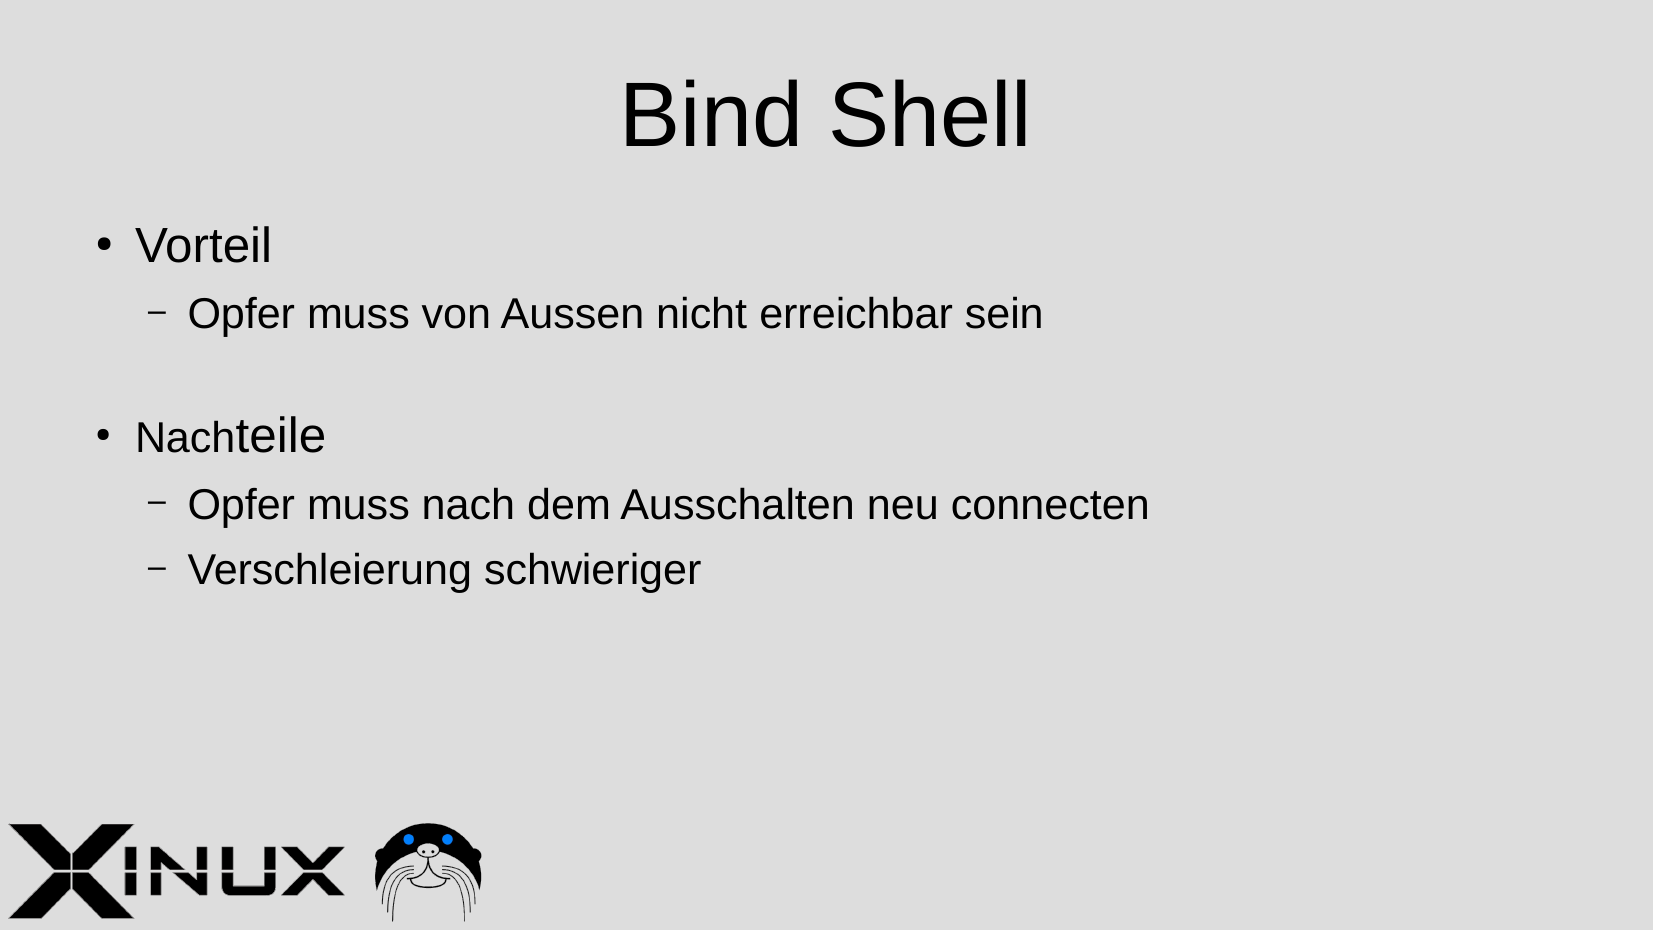

# Bind Shell
Vorteil
Opfer muss von Aussen nicht erreichbar sein
Nachteile
Opfer muss nach dem Ausschalten neu connecten
Verschleierung schwieriger